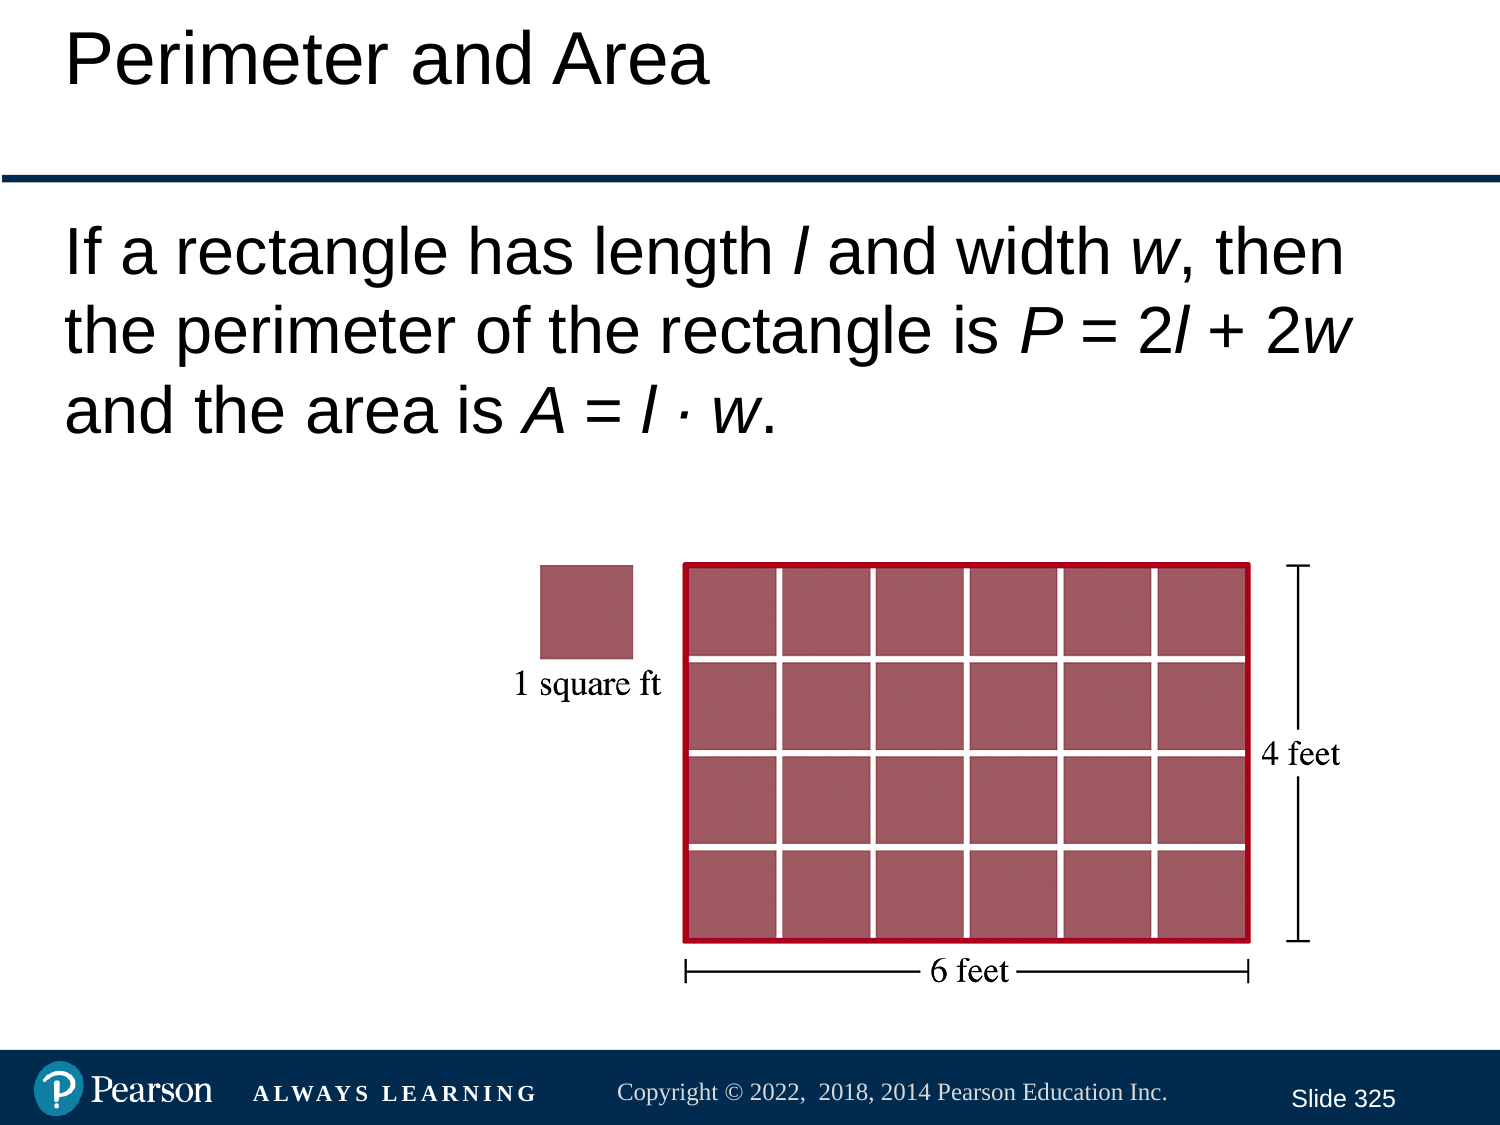

# Perimeter and Area
If a rectangle has length l and width w, then the perimeter of the rectangle is P = 2l + 2w and the area is A = l ∙ w.